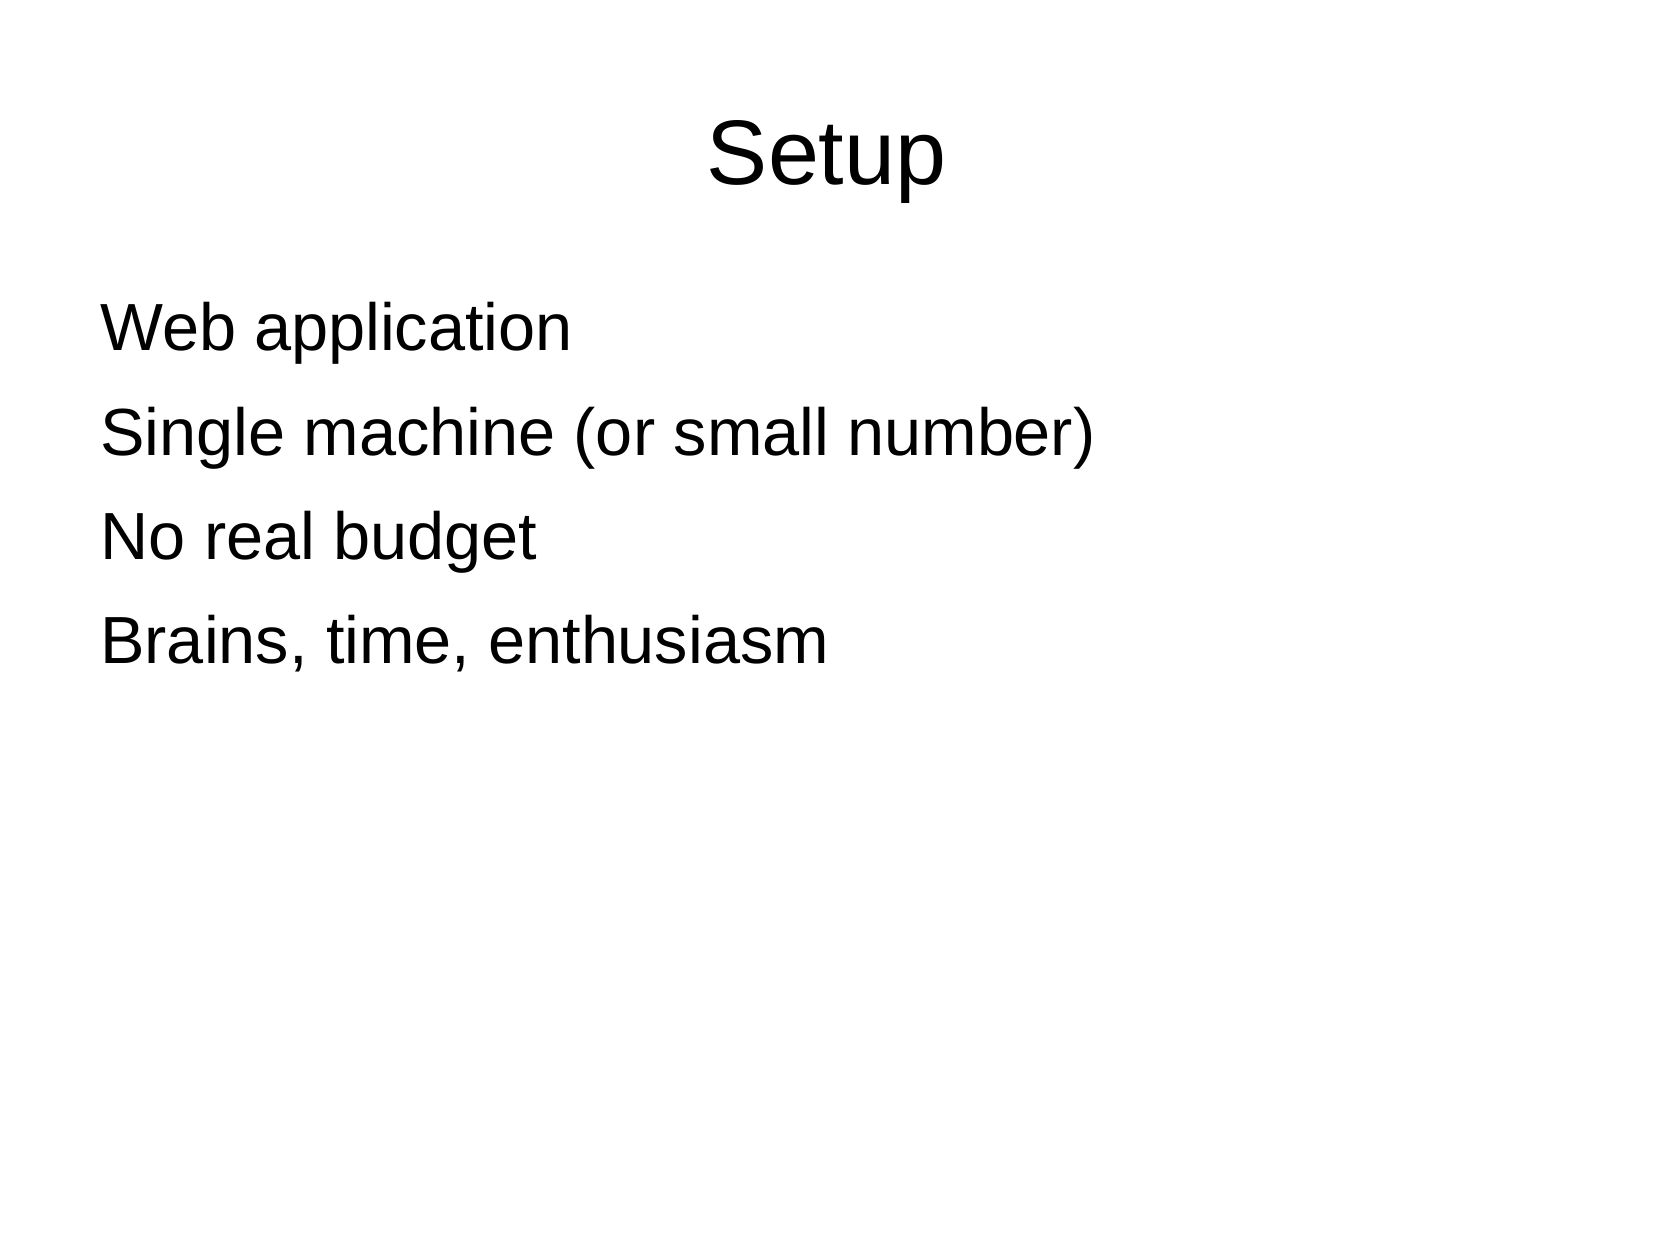

# Setup
Web application
Single machine (or small number)
No real budget
Brains, time, enthusiasm